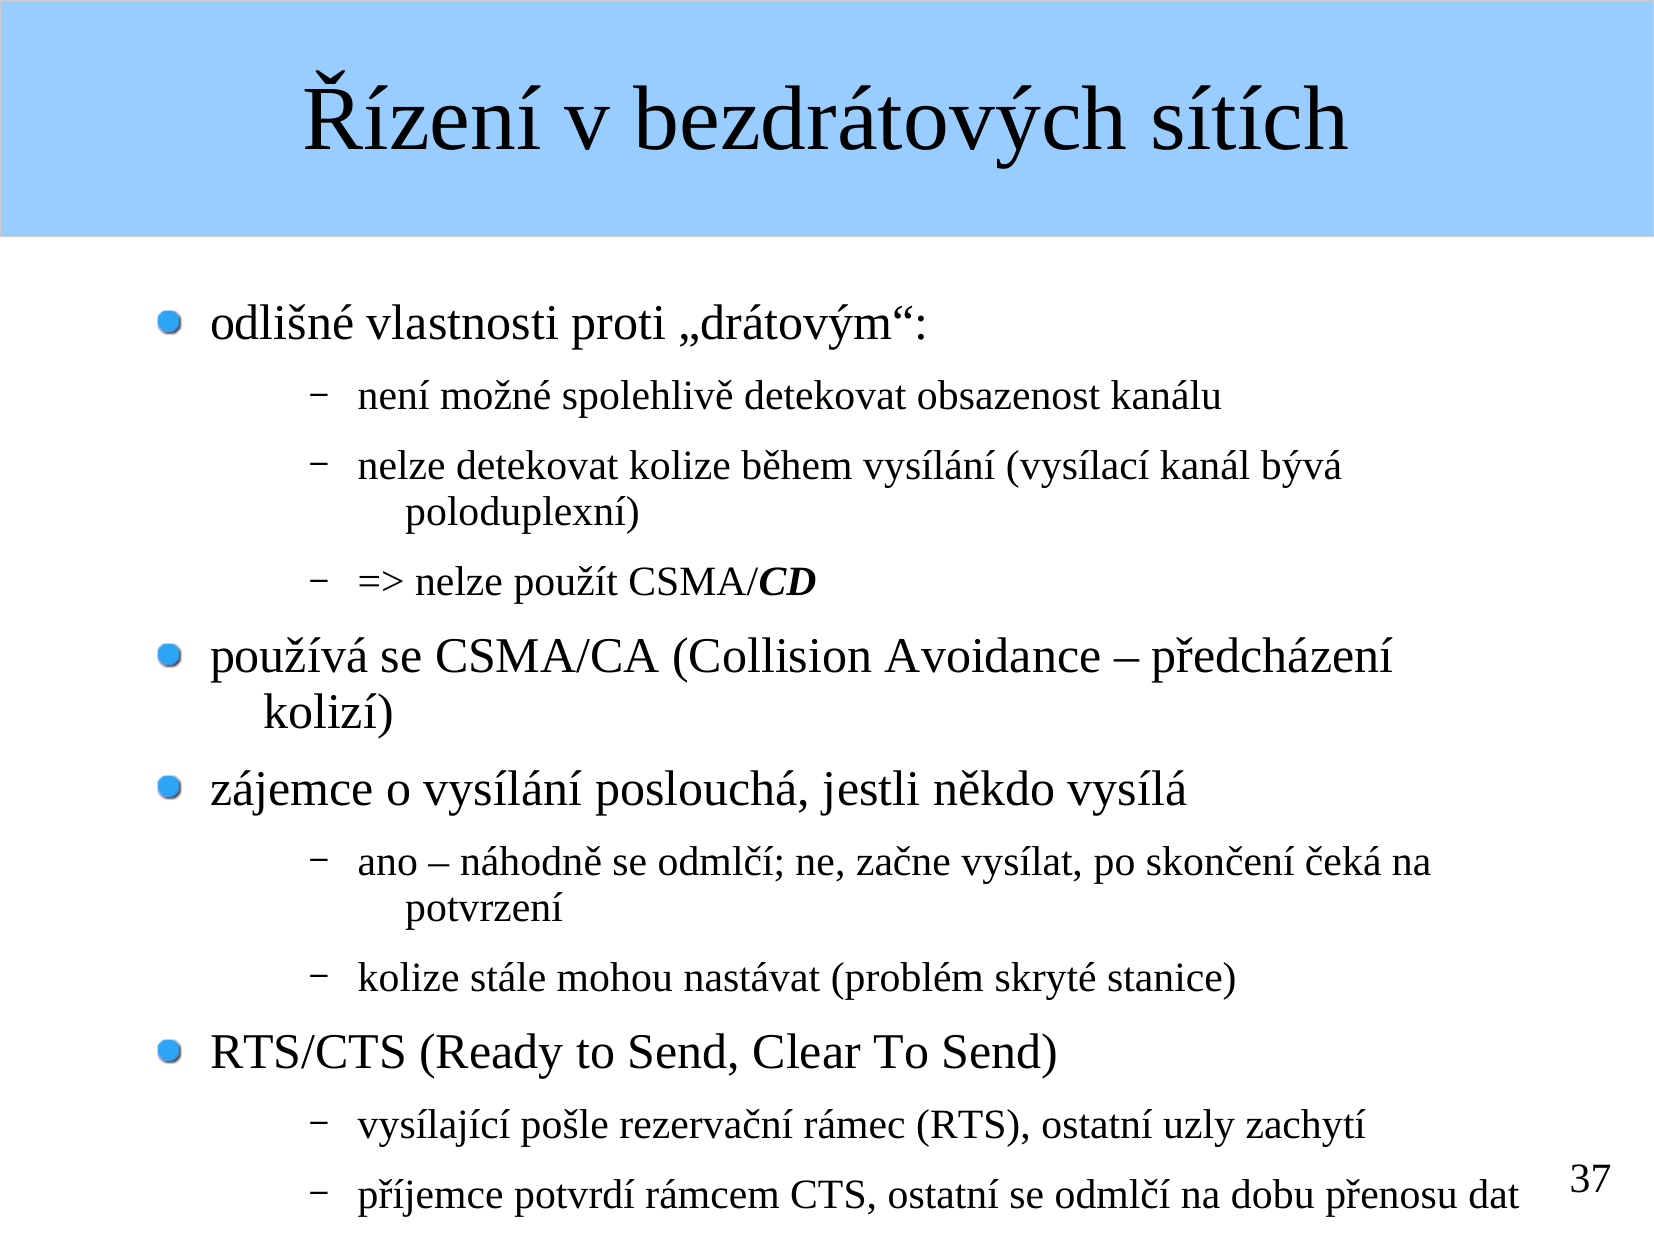

# Řízení v bezdrátových sítích
odlišné vlastnosti proti „drátovým“:
není možné spolehlivě detekovat obsazenost kanálu
nelze detekovat kolize během vysílání (vysílací kanál bývá poloduplexní)
=> nelze použít CSMA/CD
používá se CSMA/CA (Collision Avoidance – předcházení kolizí)
zájemce o vysílání poslouchá, jestli někdo vysílá
ano – náhodně se odmlčí; ne, začne vysílat, po skončení čeká na potvrzení
kolize stále mohou nastávat (problém skryté stanice)
RTS/CTS (Ready to Send, Clear To Send)
vysílající pošle rezervační rámec (RTS), ostatní uzly zachytí
příjemce potvrdí rámcem CTS, ostatní se odmlčí na dobu přenosu dat
CTS a RTS rámce jsou krátké, ale mohou při nich nastat kolize